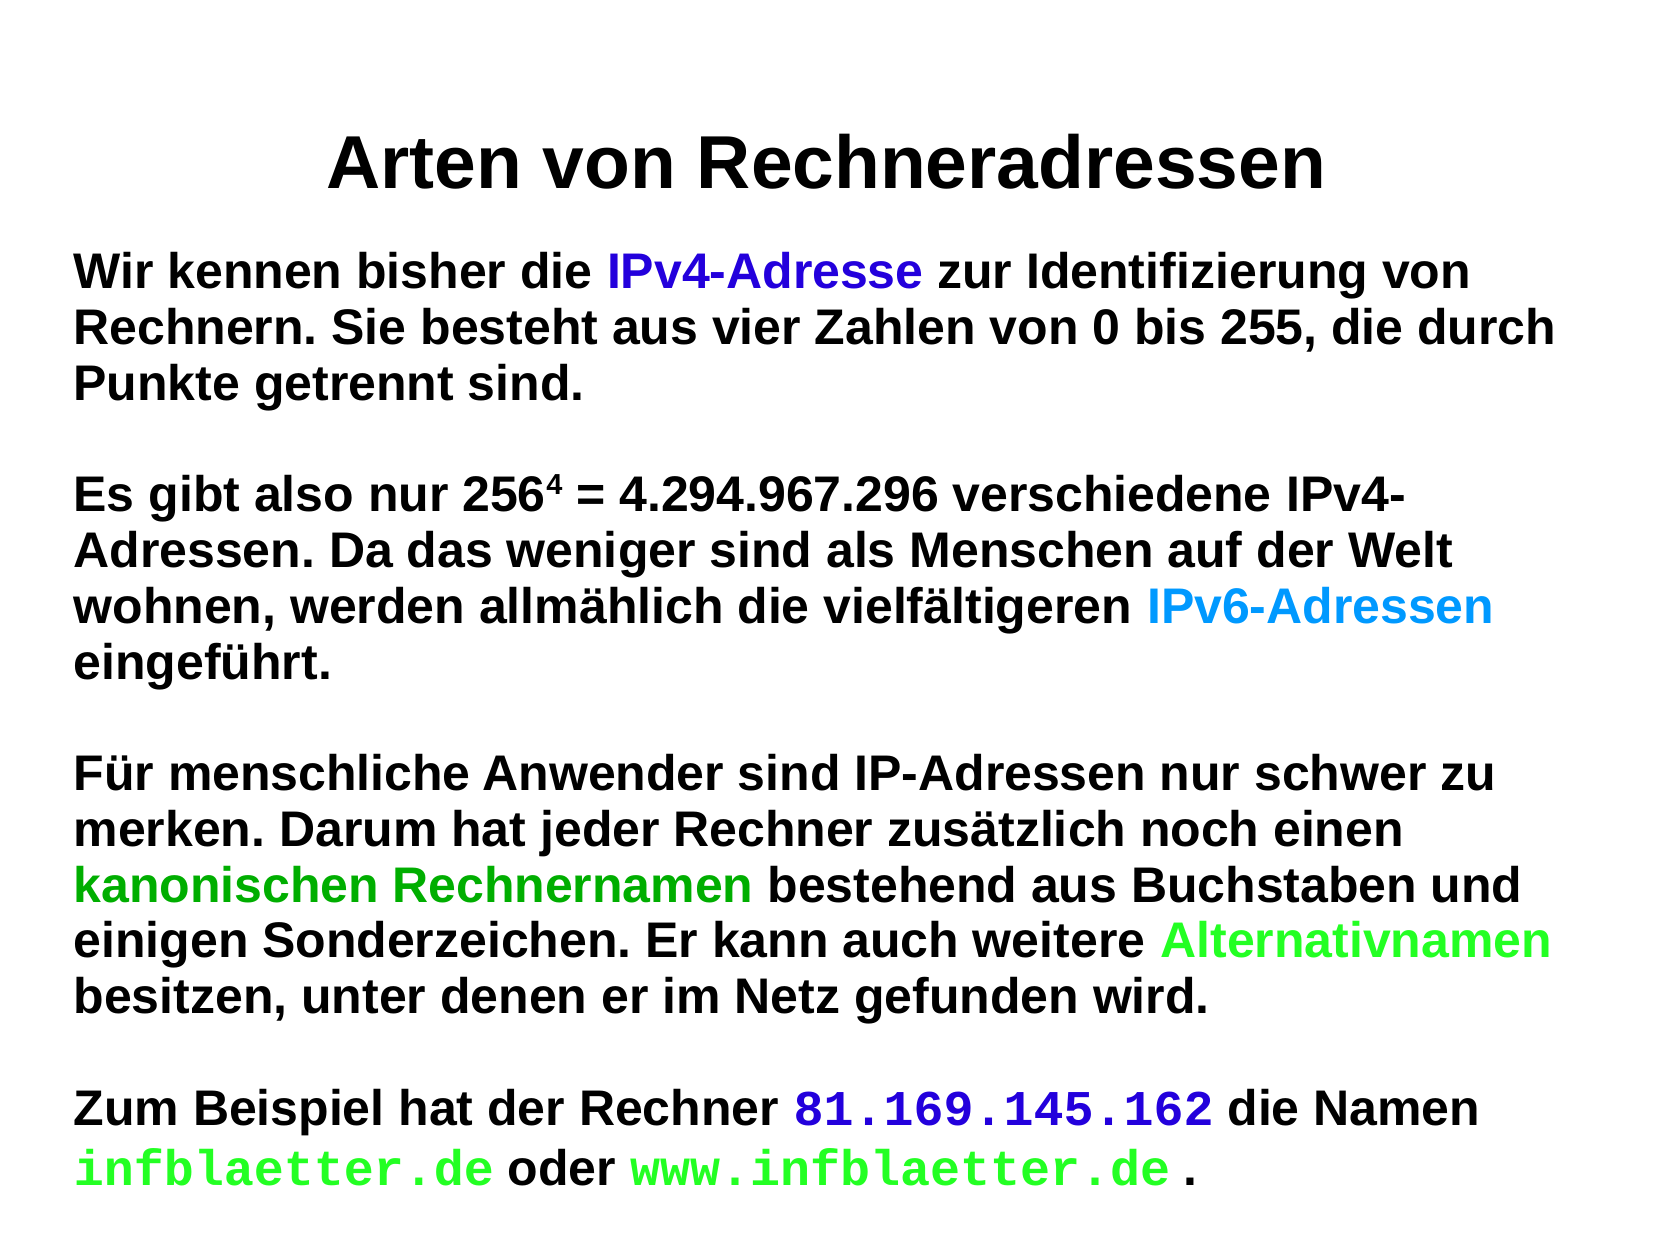

# Arten von Rechneradressen
Wir kennen bisher die IPv4-Adresse zur Identifizierung von Rechnern. Sie besteht aus vier Zahlen von 0 bis 255, die durch Punkte getrennt sind.
Es gibt also nur 2564 = 4.294.967.296 verschiedene IPv4-Adressen. Da das weniger sind als Menschen auf der Welt wohnen, werden allmählich die vielfältigeren IPv6-Adressen eingeführt.
Für menschliche Anwender sind IP-Adressen nur schwer zu merken. Darum hat jeder Rechner zusätzlich noch einen kanonischen Rechnernamen bestehend aus Buchstaben und einigen Sonderzeichen. Er kann auch weitere Alternativnamen besitzen, unter denen er im Netz gefunden wird.
Zum Beispiel hat der Rechner 81.169.145.162 die Namen infblaetter.de oder www.infblaetter.de .